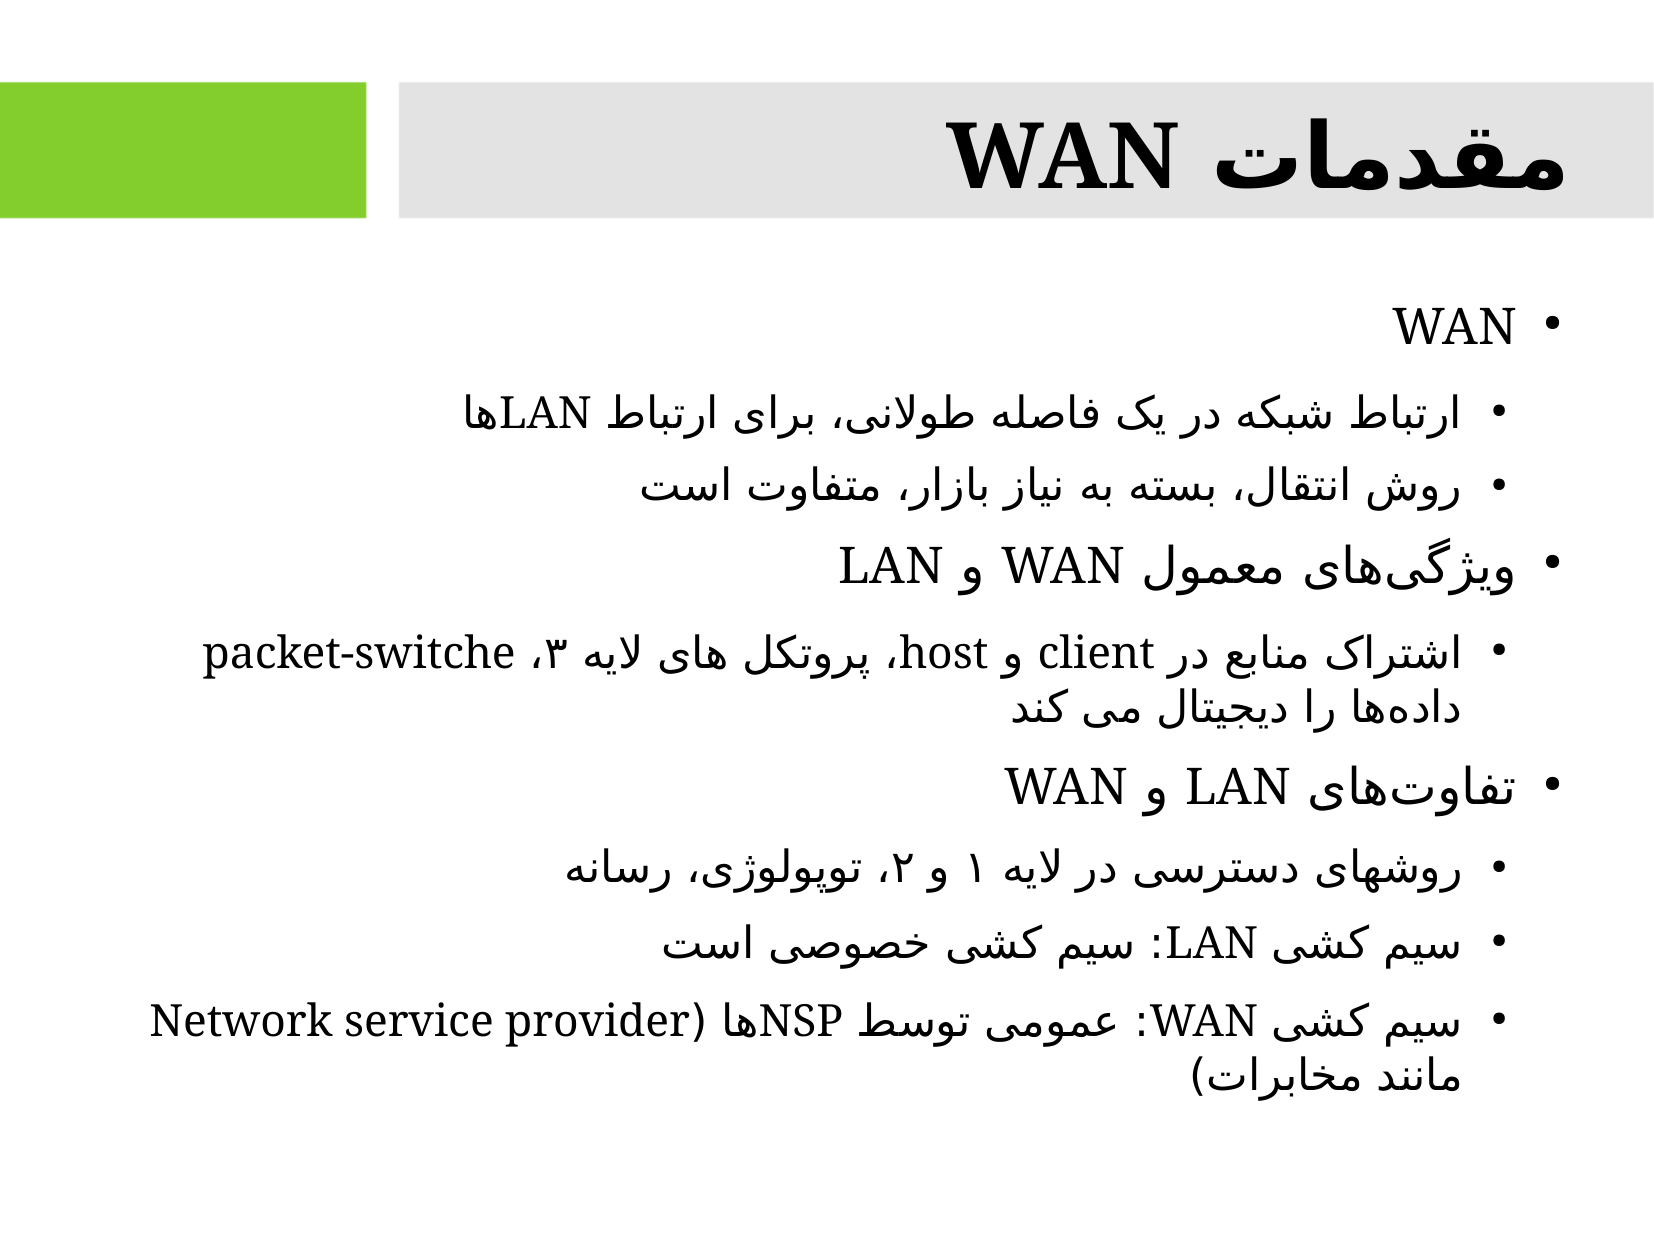

# مقدمات WAN
WAN
ارتباط شبکه در یک فاصله طولانی، برای ارتباط LANها
روش انتقال، بسته به نیاز بازار، متفاوت است
ویژگی‌های معمول WAN و LAN
اشتراک منابع در client و host، پروتکل های لایه ۳، packet-switche داده‌ها را دیجیتال می کند
تفاوت‌های LAN و WAN
روشهای دسترسی در لایه ۱ و ۲، توپولوژی، رسانه
سیم کشی LAN: سیم کشی خصوصی است
سیم کشی WAN: عمومی توسط NSPها (Network service provider مانند مخابرات)